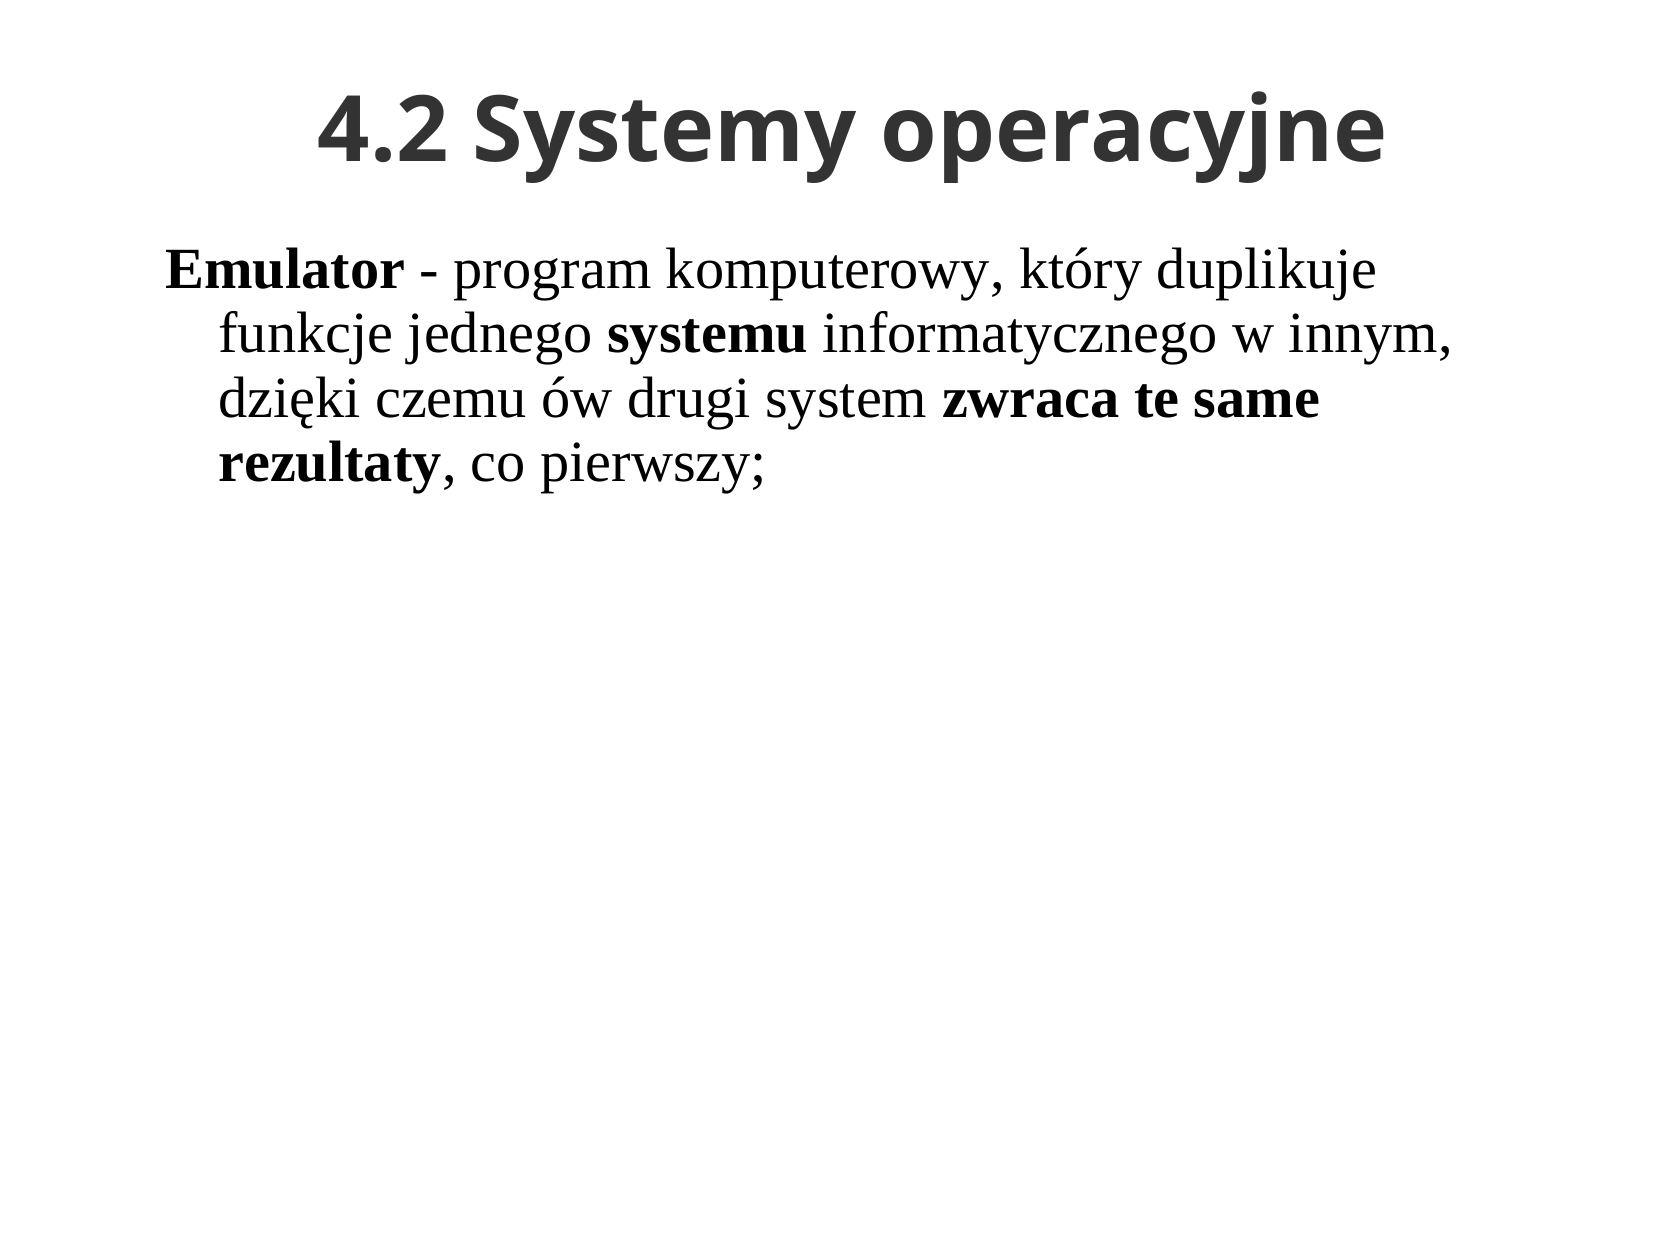

# 4.2 Systemy operacyjne
Emulator - program komputerowy, który duplikuje funkcje jednego systemu informatycznego w innym, dzięki czemu ów drugi system zwraca te same rezultaty, co pierwszy;